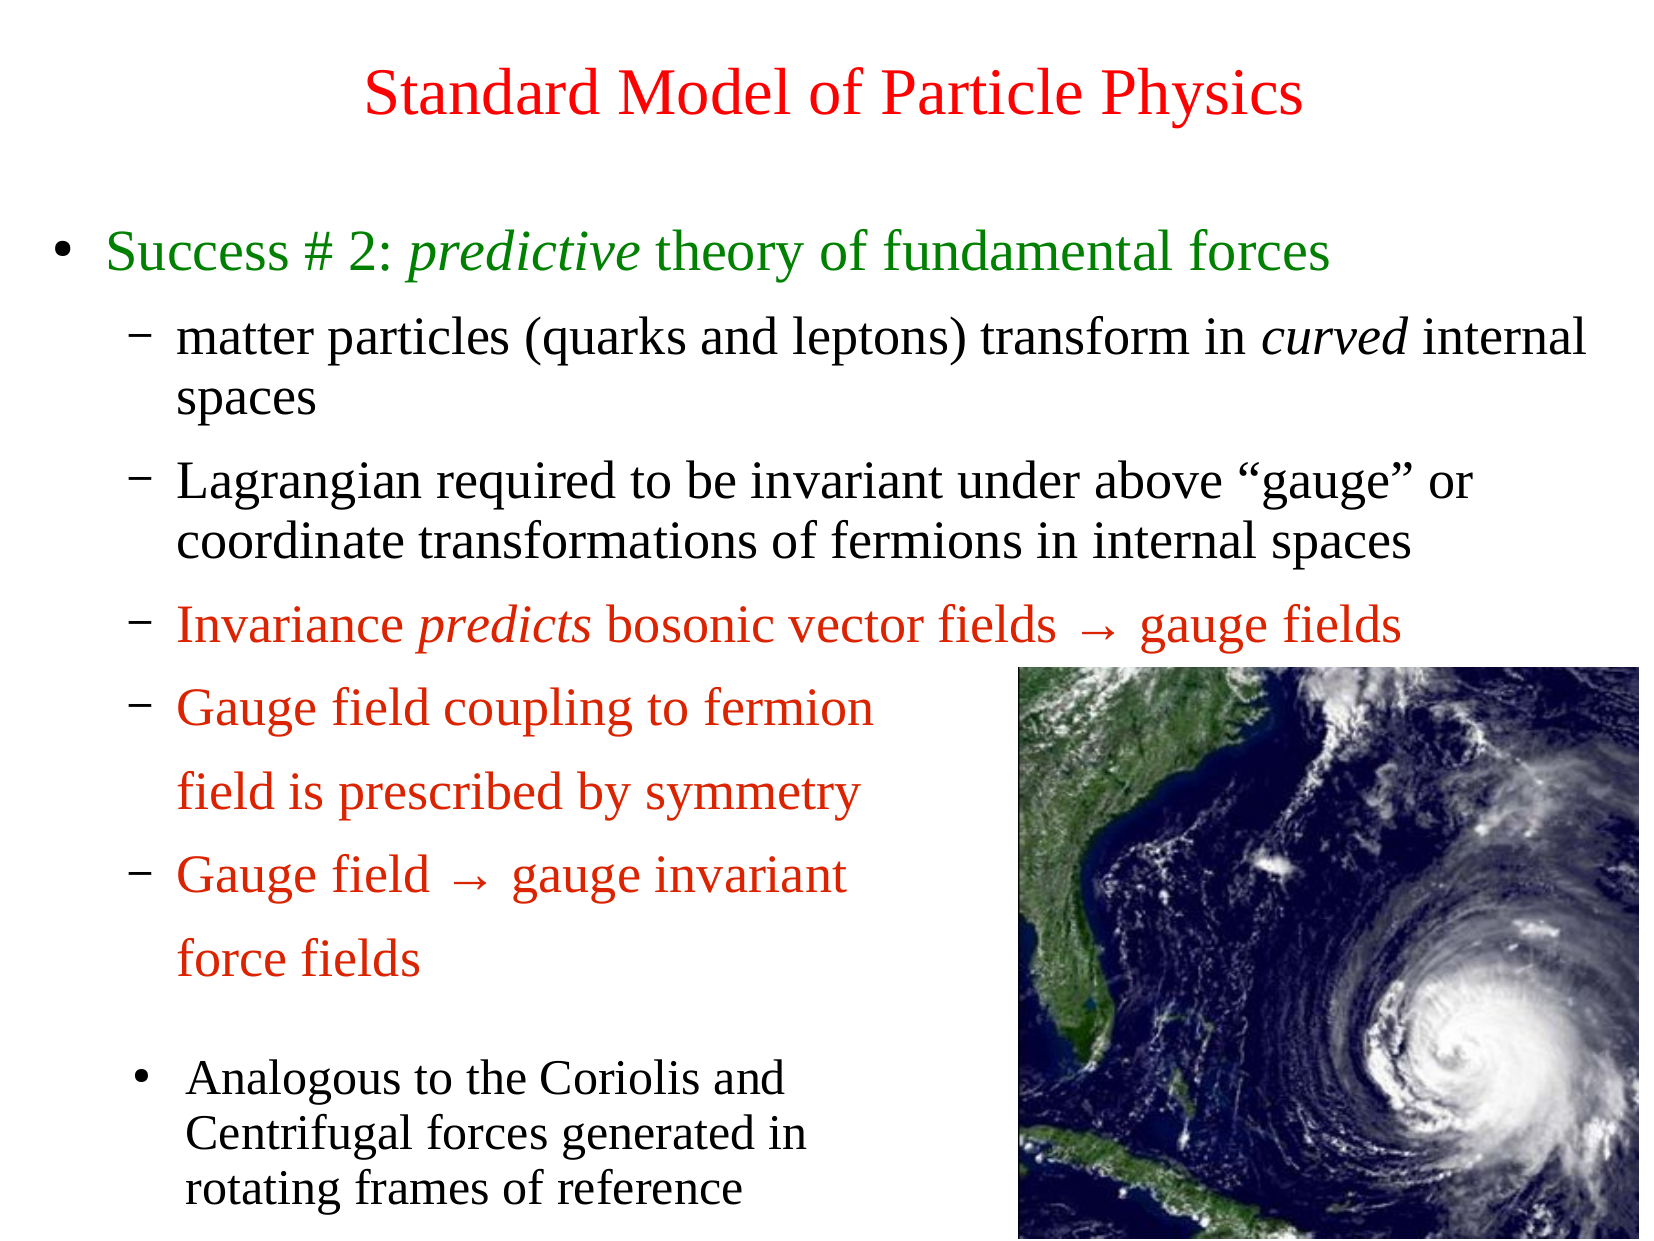

# Standard Model of Particle Physics
Success # 2: predictive theory of fundamental forces
matter particles (quarks and leptons) transform in curved internal spaces
Lagrangian required to be invariant under above “gauge” or coordinate transformations of fermions in internal spaces
Invariance predicts bosonic vector fields → gauge fields
Gauge field coupling to fermion
field is prescribed by symmetry
Gauge field → gauge invariant
force fields
Analogous to the Coriolis and Centrifugal forces generated in rotating frames of reference